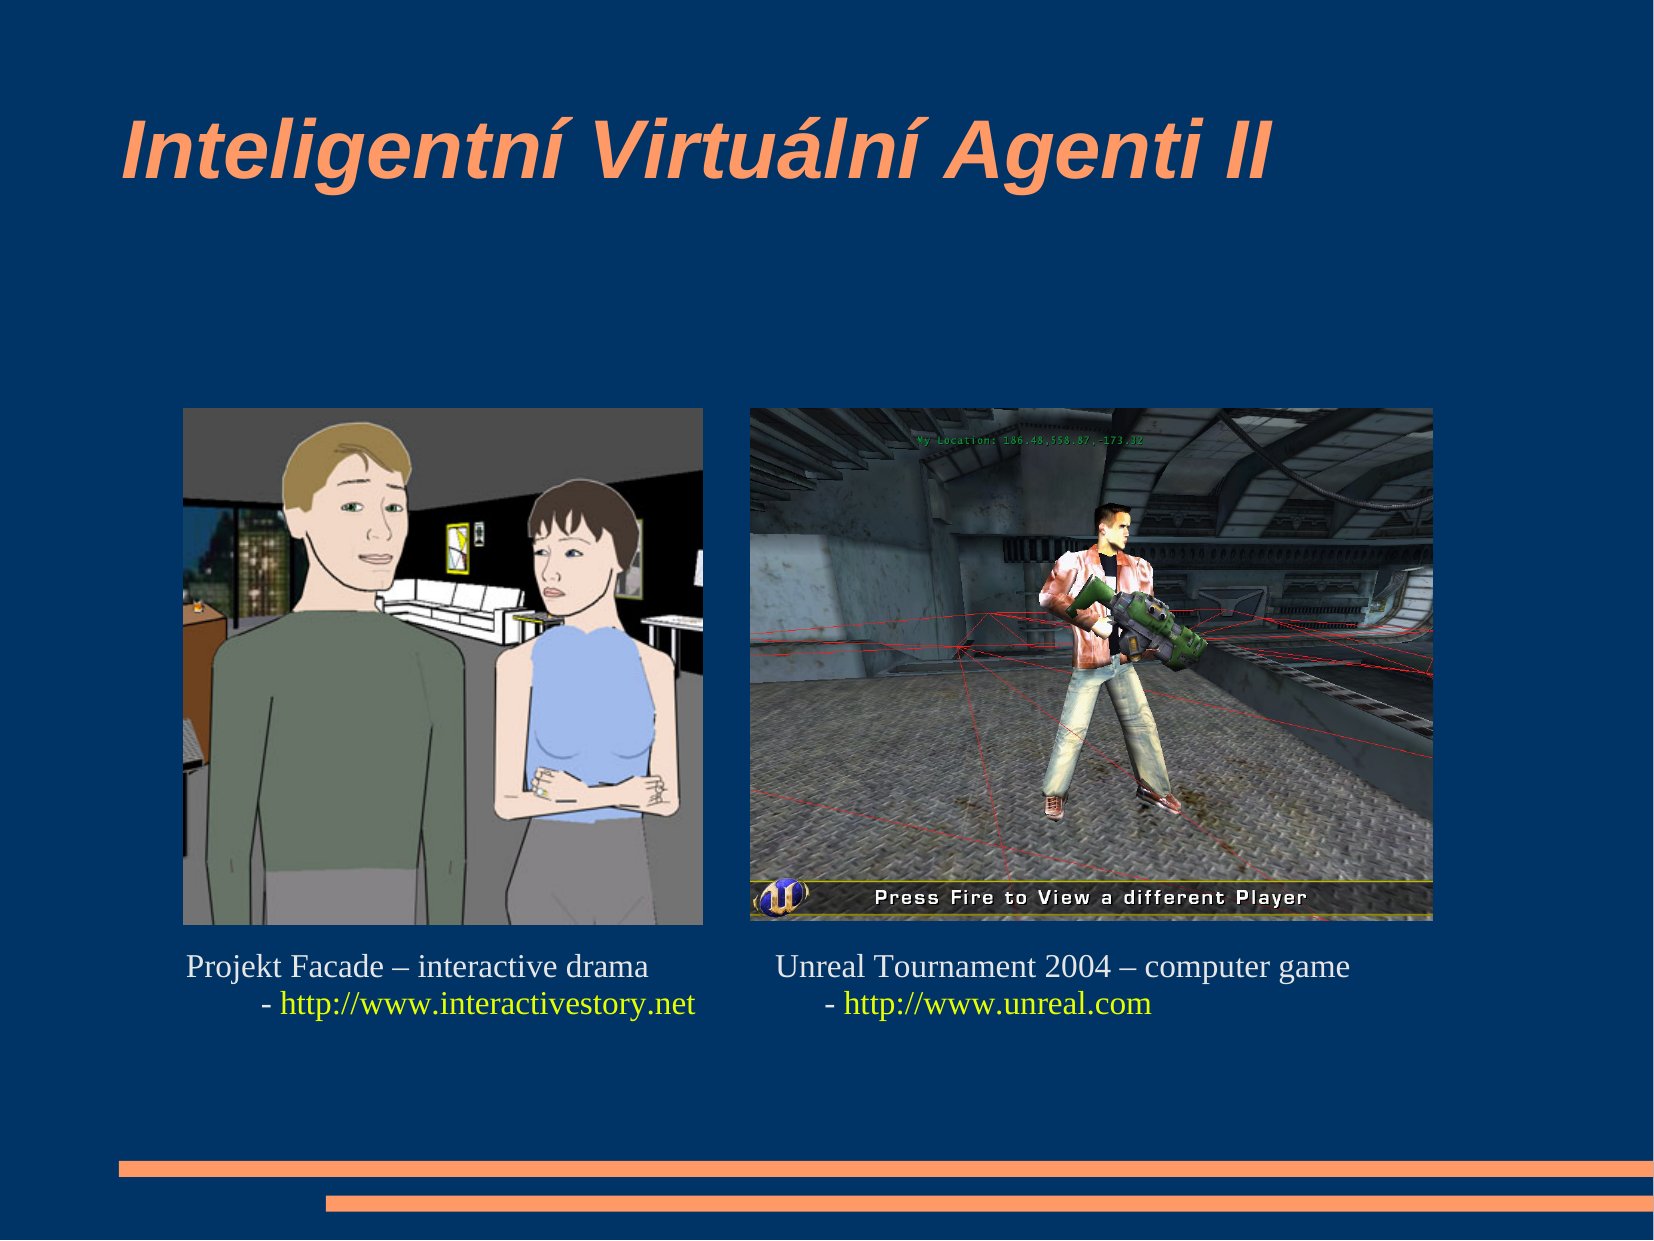

# Inteligentní Virtuální Agenti II
Projekt Facade – interactive drama 	 Unreal Tournament 2004 – computer game
- http://www.interactivestory.net 	- http://www.unreal.com